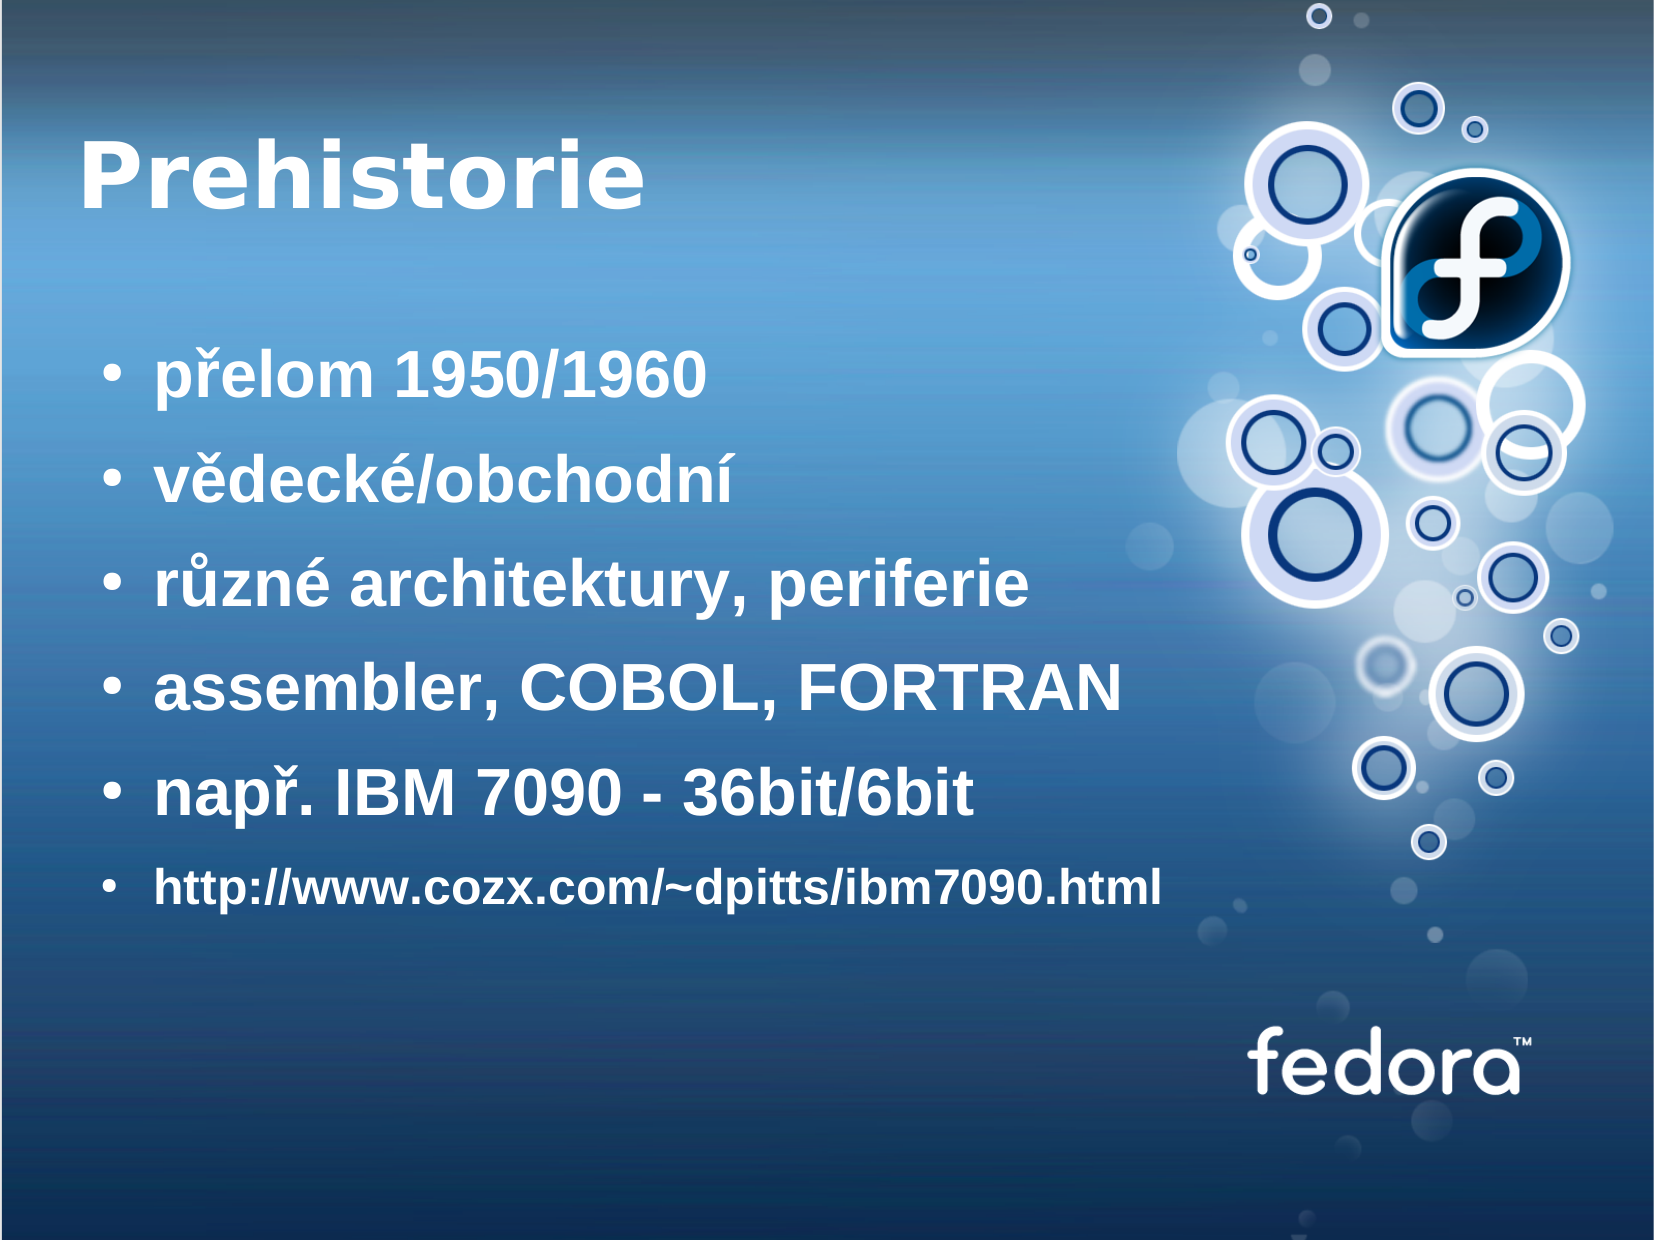

# Prehistorie
přelom 1950/1960
vědecké/obchodní
různé architektury, periferie
assembler, COBOL, FORTRAN
např. IBM 7090 - 36bit/6bit
http://www.cozx.com/~dpitts/ibm7090.html